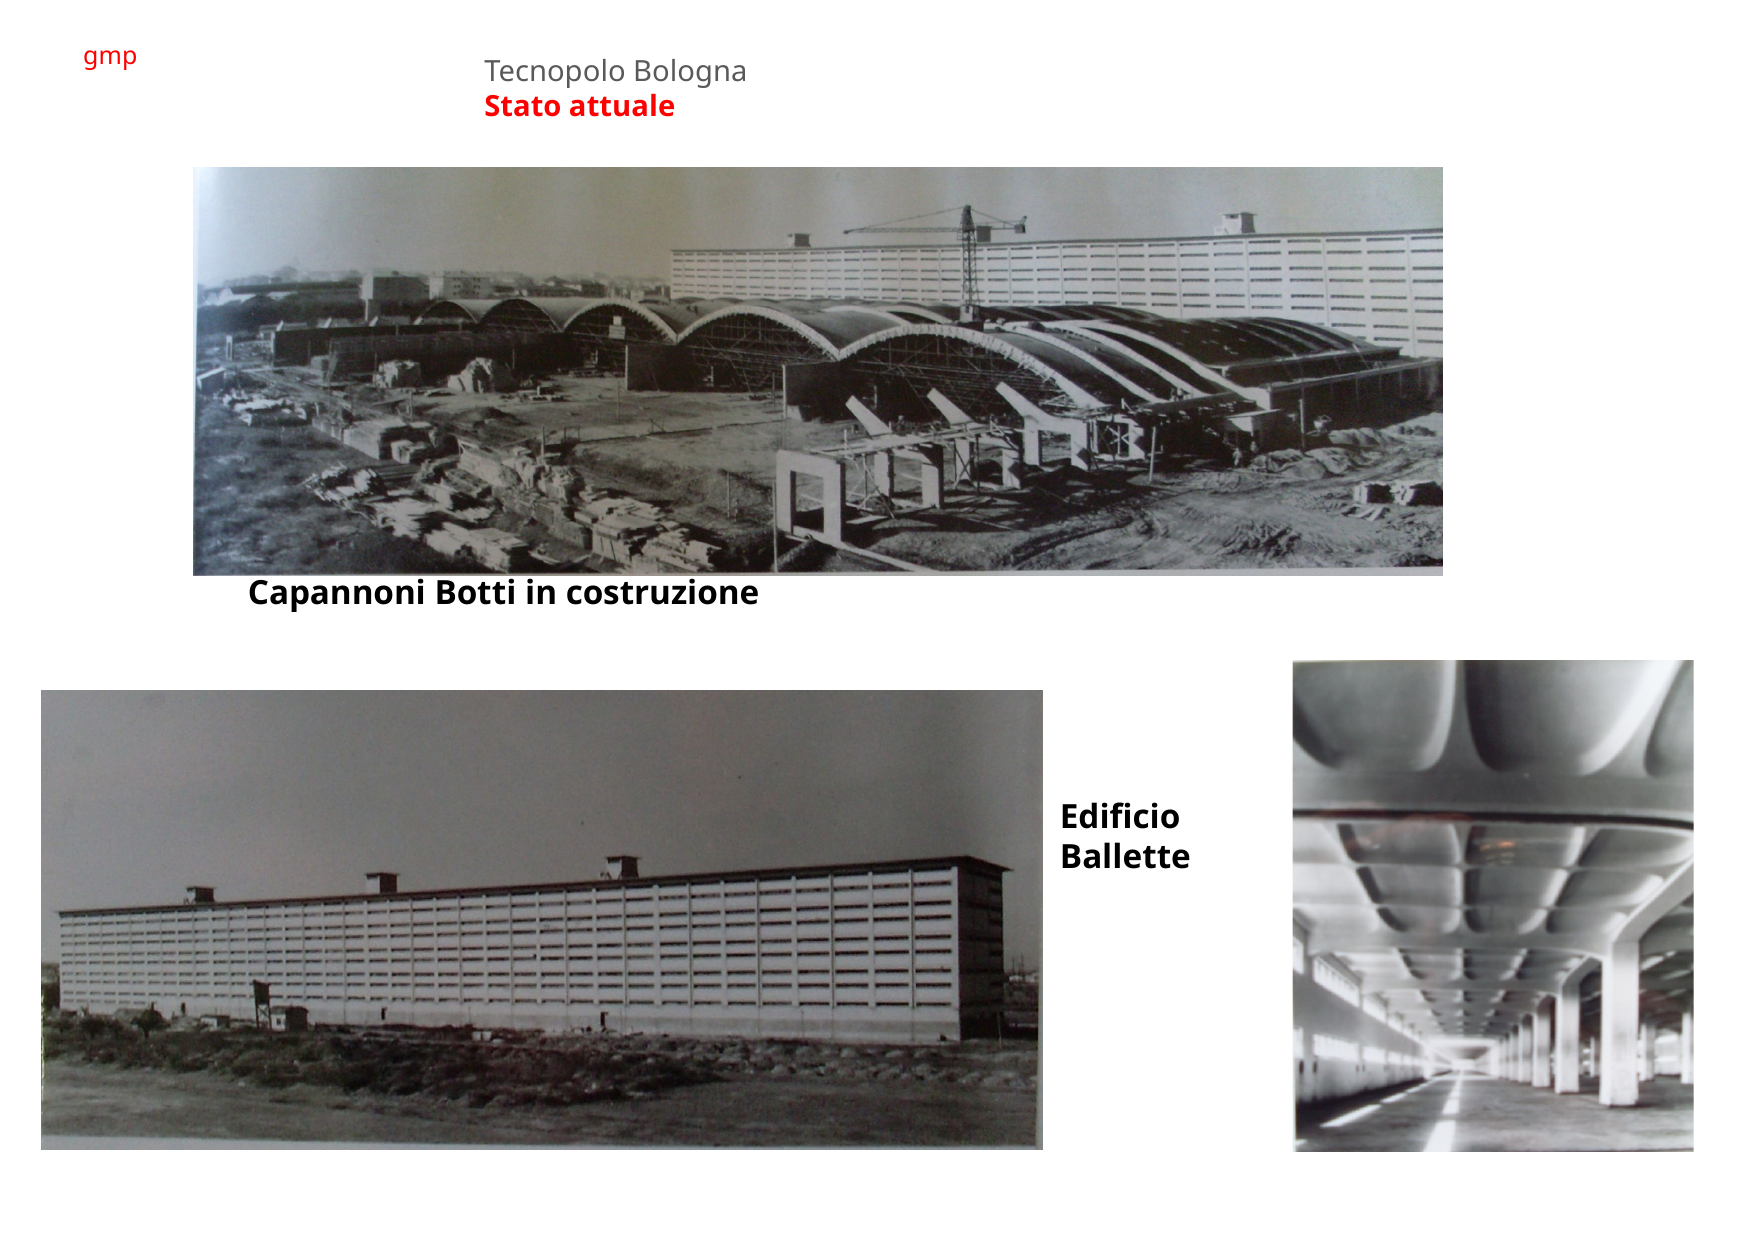

# Stato attuale
Capannoni Botti in costruzione
Edificio Ballette